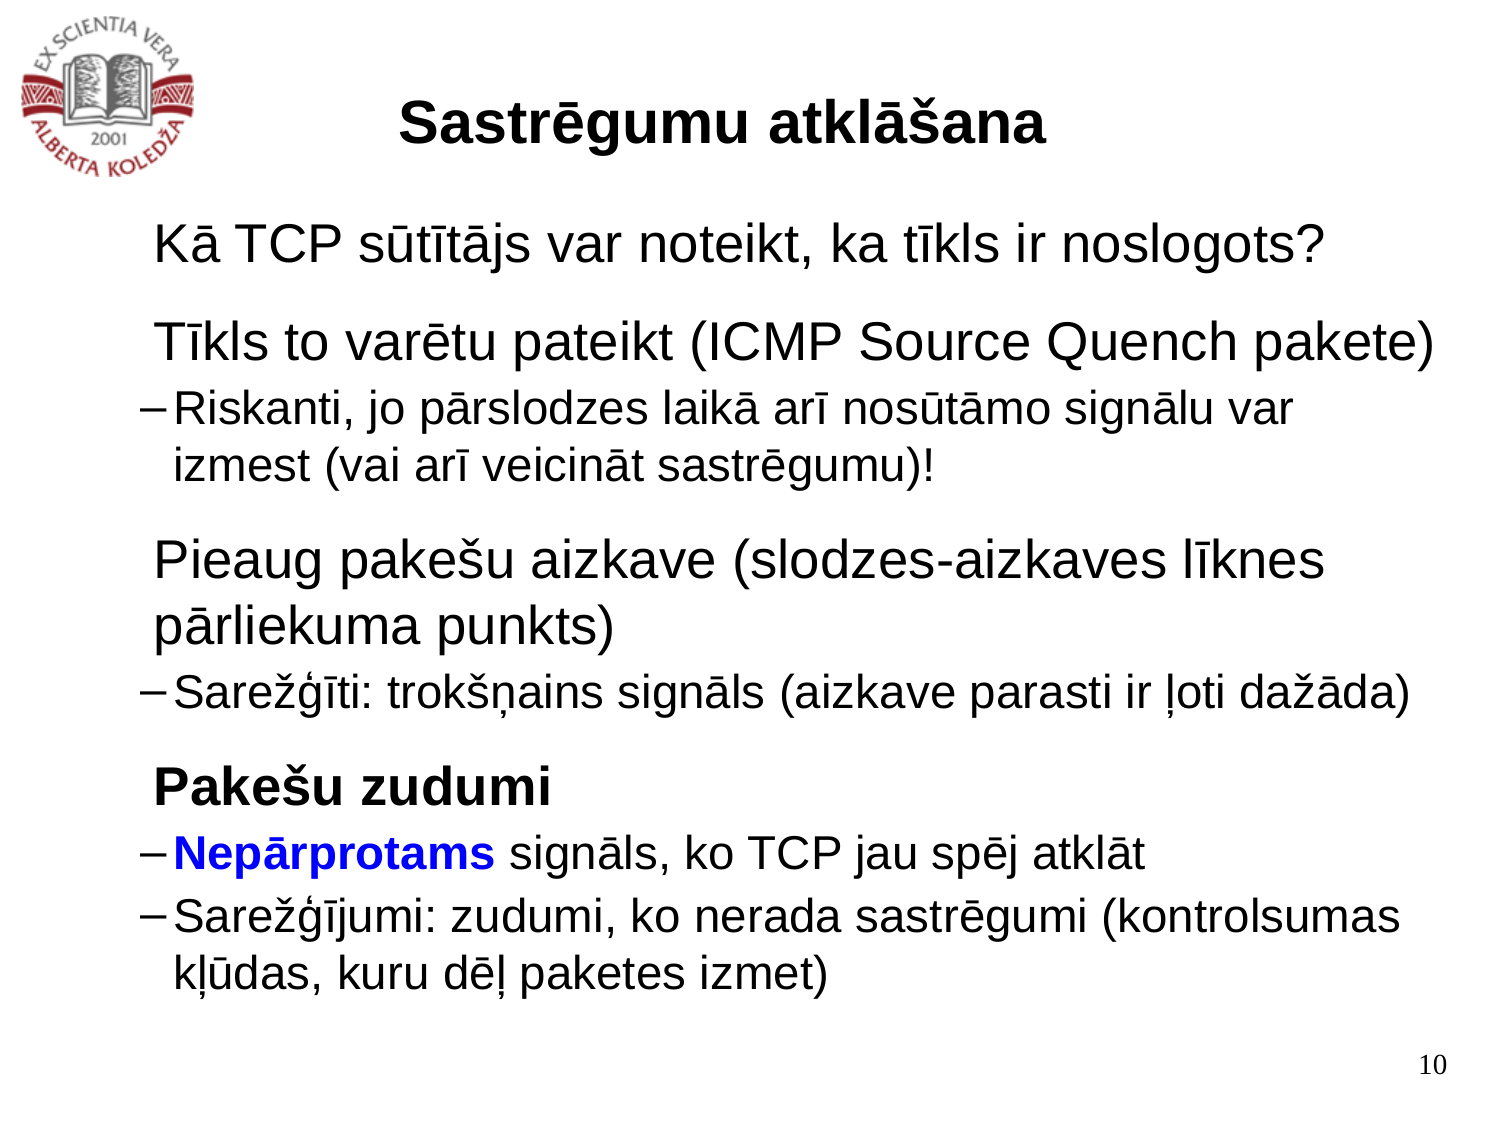

# Sastrēgumu atklāšana
Kā TCP sūtītājs var noteikt, ka tīkls ir noslogots?
Tīkls to varētu pateikt (ICMP Source Quench pakete)
Riskanti, jo pārslodzes laikā arī nosūtāmo signālu var izmest (vai arī veicināt sastrēgumu)!
Pieaug pakešu aizkave (slodzes-aizkaves līknes pārliekuma punkts)
Sarežģīti: trokšņains signāls (aizkave parasti ir ļoti dažāda)
Pakešu zudumi
Nepārprotams signāls, ko TCP jau spēj atklāt
Sarežģījumi: zudumi, ko nerada sastrēgumi (kontrolsumas kļūdas, kuru dēļ paketes izmet)